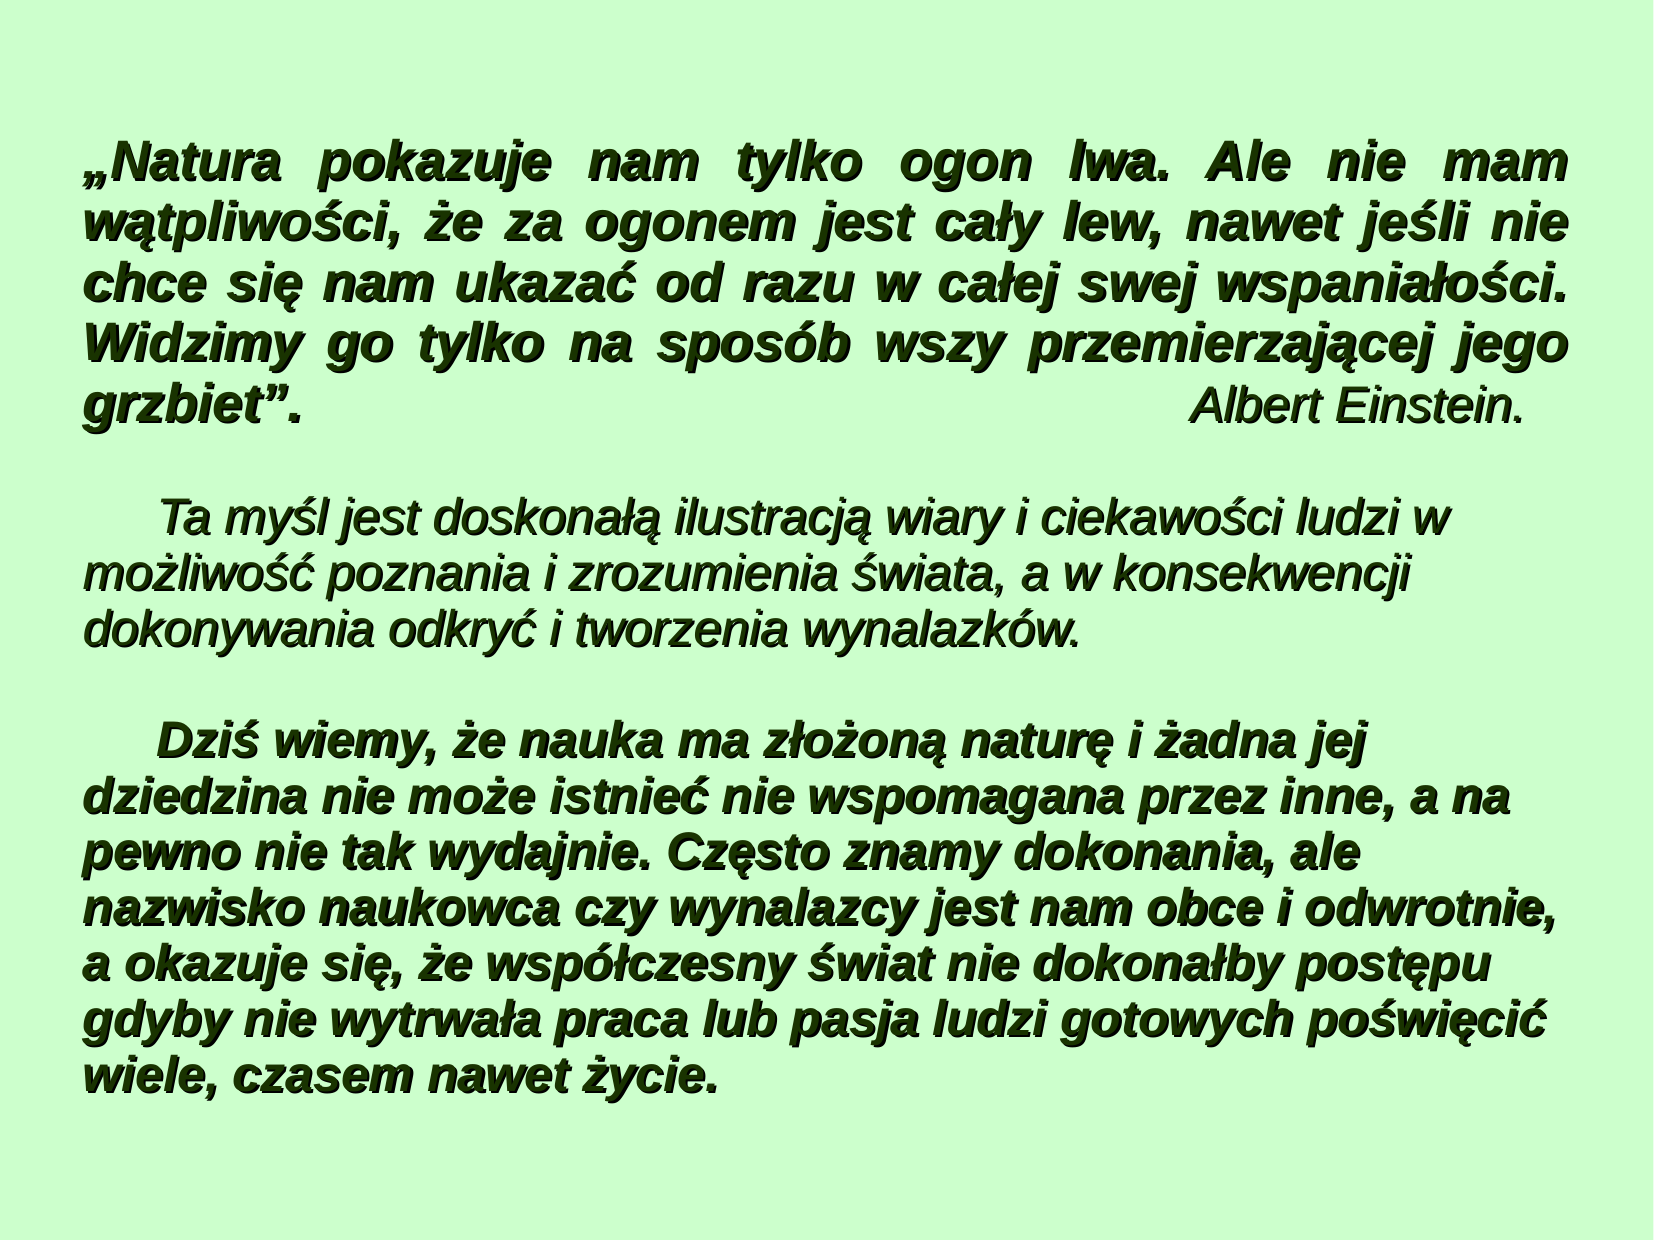

# „Natura pokazuje nam tylko ogon lwa. Ale nie mam wątpliwości, że za ogonem jest cały lew, nawet jeśli nie chce się nam ukazać od razu w całej swej wspaniałości. Widzimy go tylko na sposób wszy przemierzającej jego grzbiet”.													Albert Einstein.
	Ta myśl jest doskonałą ilustracją wiary i ciekawości ludzi w możliwość poznania i zrozumienia świata, a w konsekwencji dokonywania odkryć i tworzenia wynalazków.
	Dziś wiemy, że nauka ma złożoną naturę i żadna jej dziedzina nie może istnieć nie wspomagana przez inne, a na pewno nie tak wydajnie. Często znamy dokonania, ale nazwisko naukowca czy wynalazcy jest nam obce i odwrotnie, a okazuje się, że współczesny świat nie dokonałby postępu gdyby nie wytrwała praca lub pasja ludzi gotowych poświęcić wiele, czasem nawet życie.